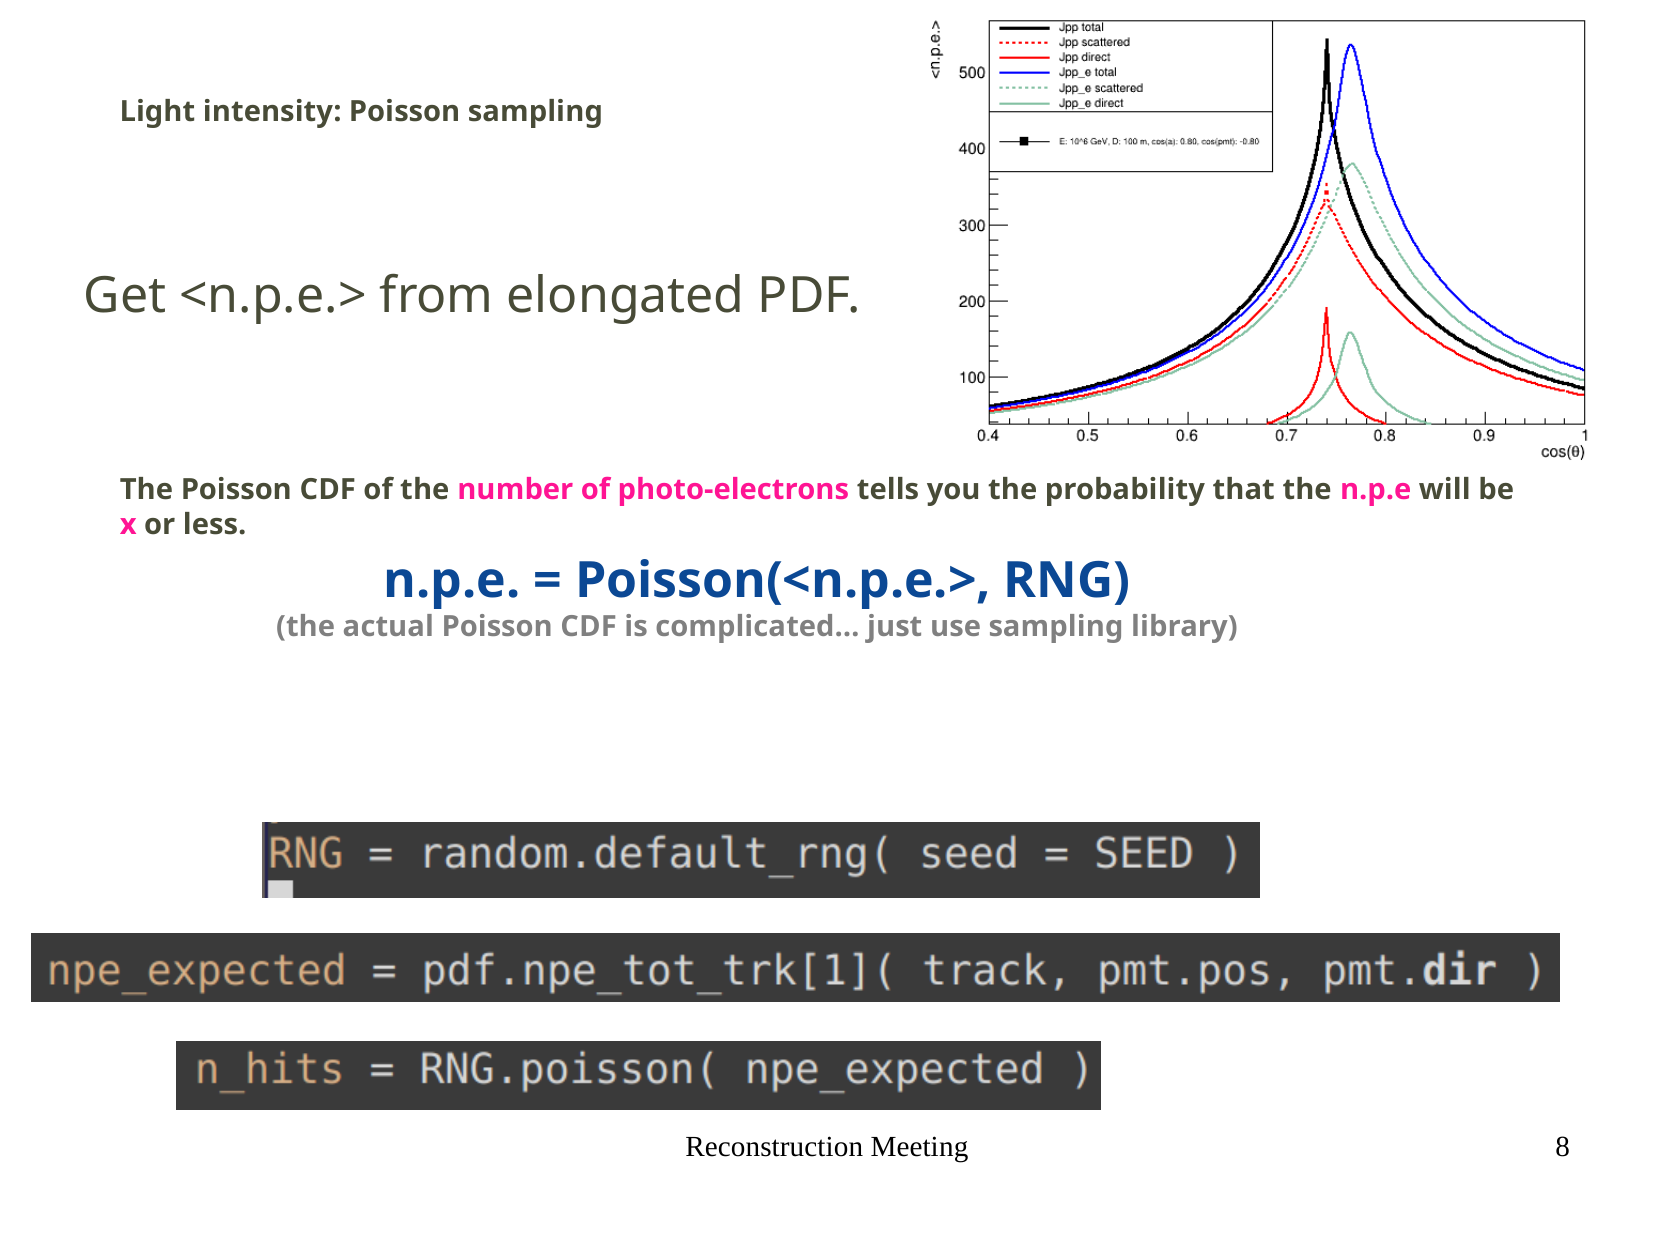

Light intensity: Poisson sampling
Get <n.p.e.> from elongated PDF.
The Poisson CDF of the number of photo-electrons tells you the probability that the n.p.e will be x or less.
n.p.e. = Poisson(<n.p.e.>, RNG)
(the actual Poisson CDF is complicated… just use sampling library)
Reconstruction Meeting
8